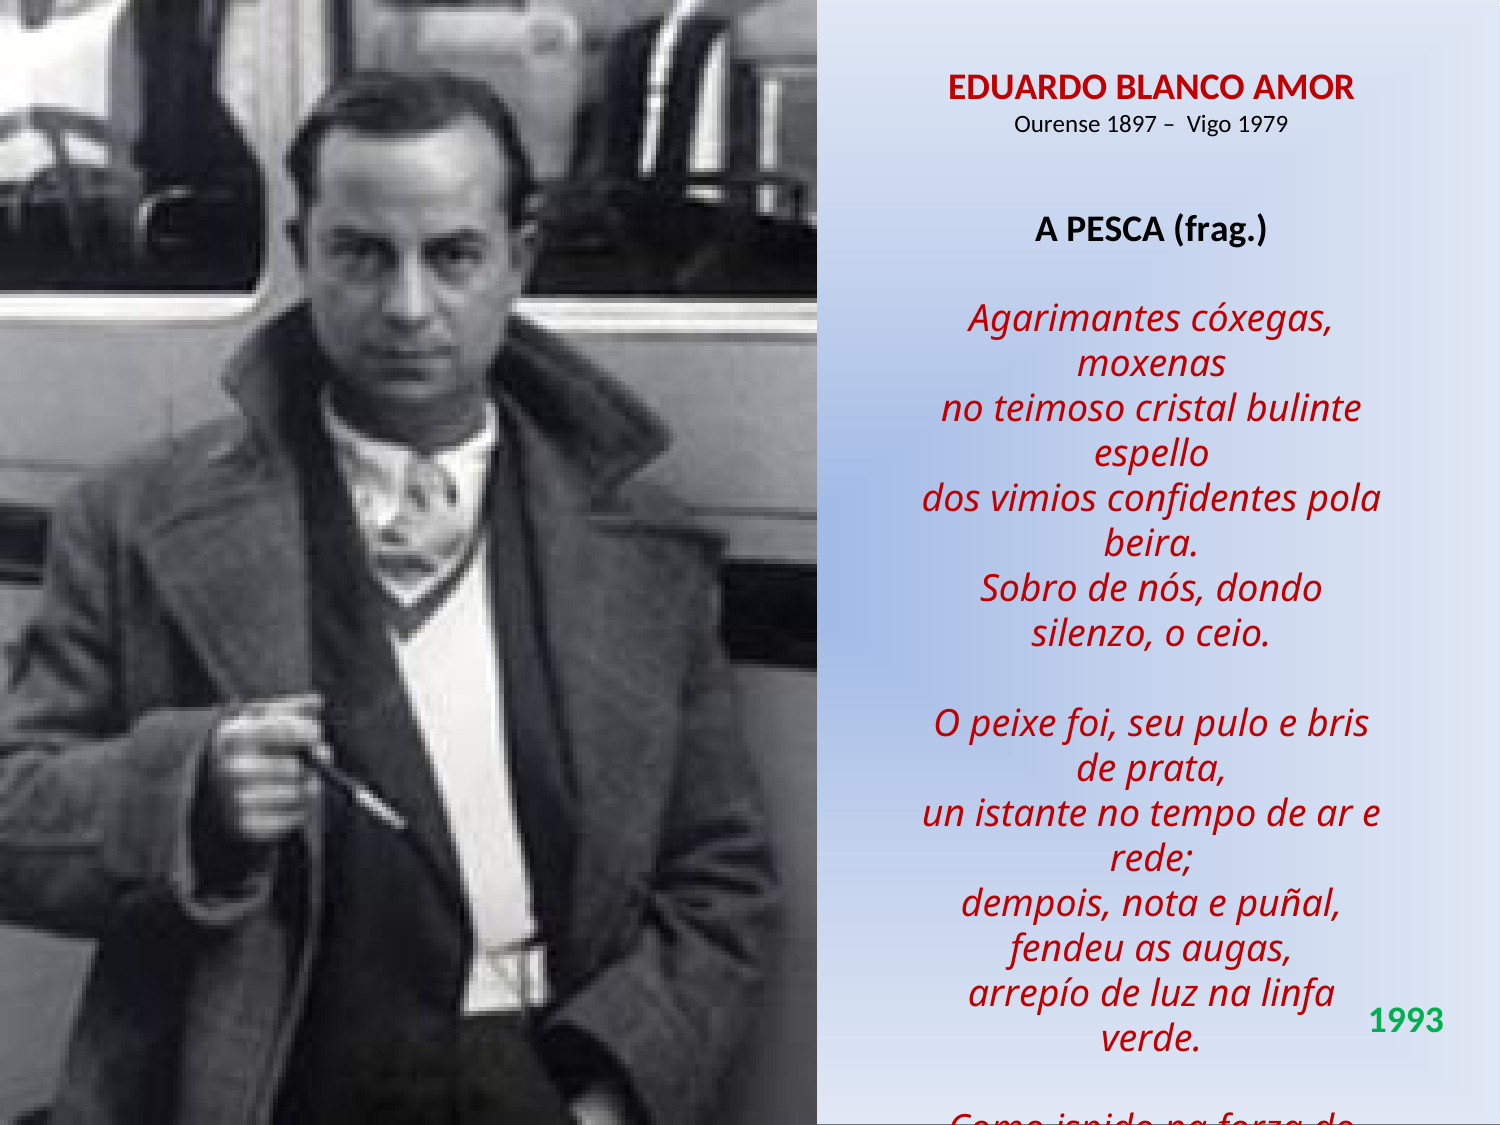

EDUARDO BLANCO AMOR
Ourense 1897 – Vigo 1979
A PESCA (frag.)
Agarimantes cóxegas, moxenas
no teimoso cristal bulinte espello
dos vimios confidentes pola beira.
Sobro de nós, dondo silenzo, o ceio.
O peixe foi, seu pulo e bris de prata,
un istante no tempo de ar e rede;
dempois, nota e puñal, fendeu as augas,
arrepío de luz na linfa verde.
Como ispido na forza do seu arco,
lanzal teu corpo, sen ferir a area,
sortíuse con lediza de venablo
para o cachón das augos balbordeiras.
1993